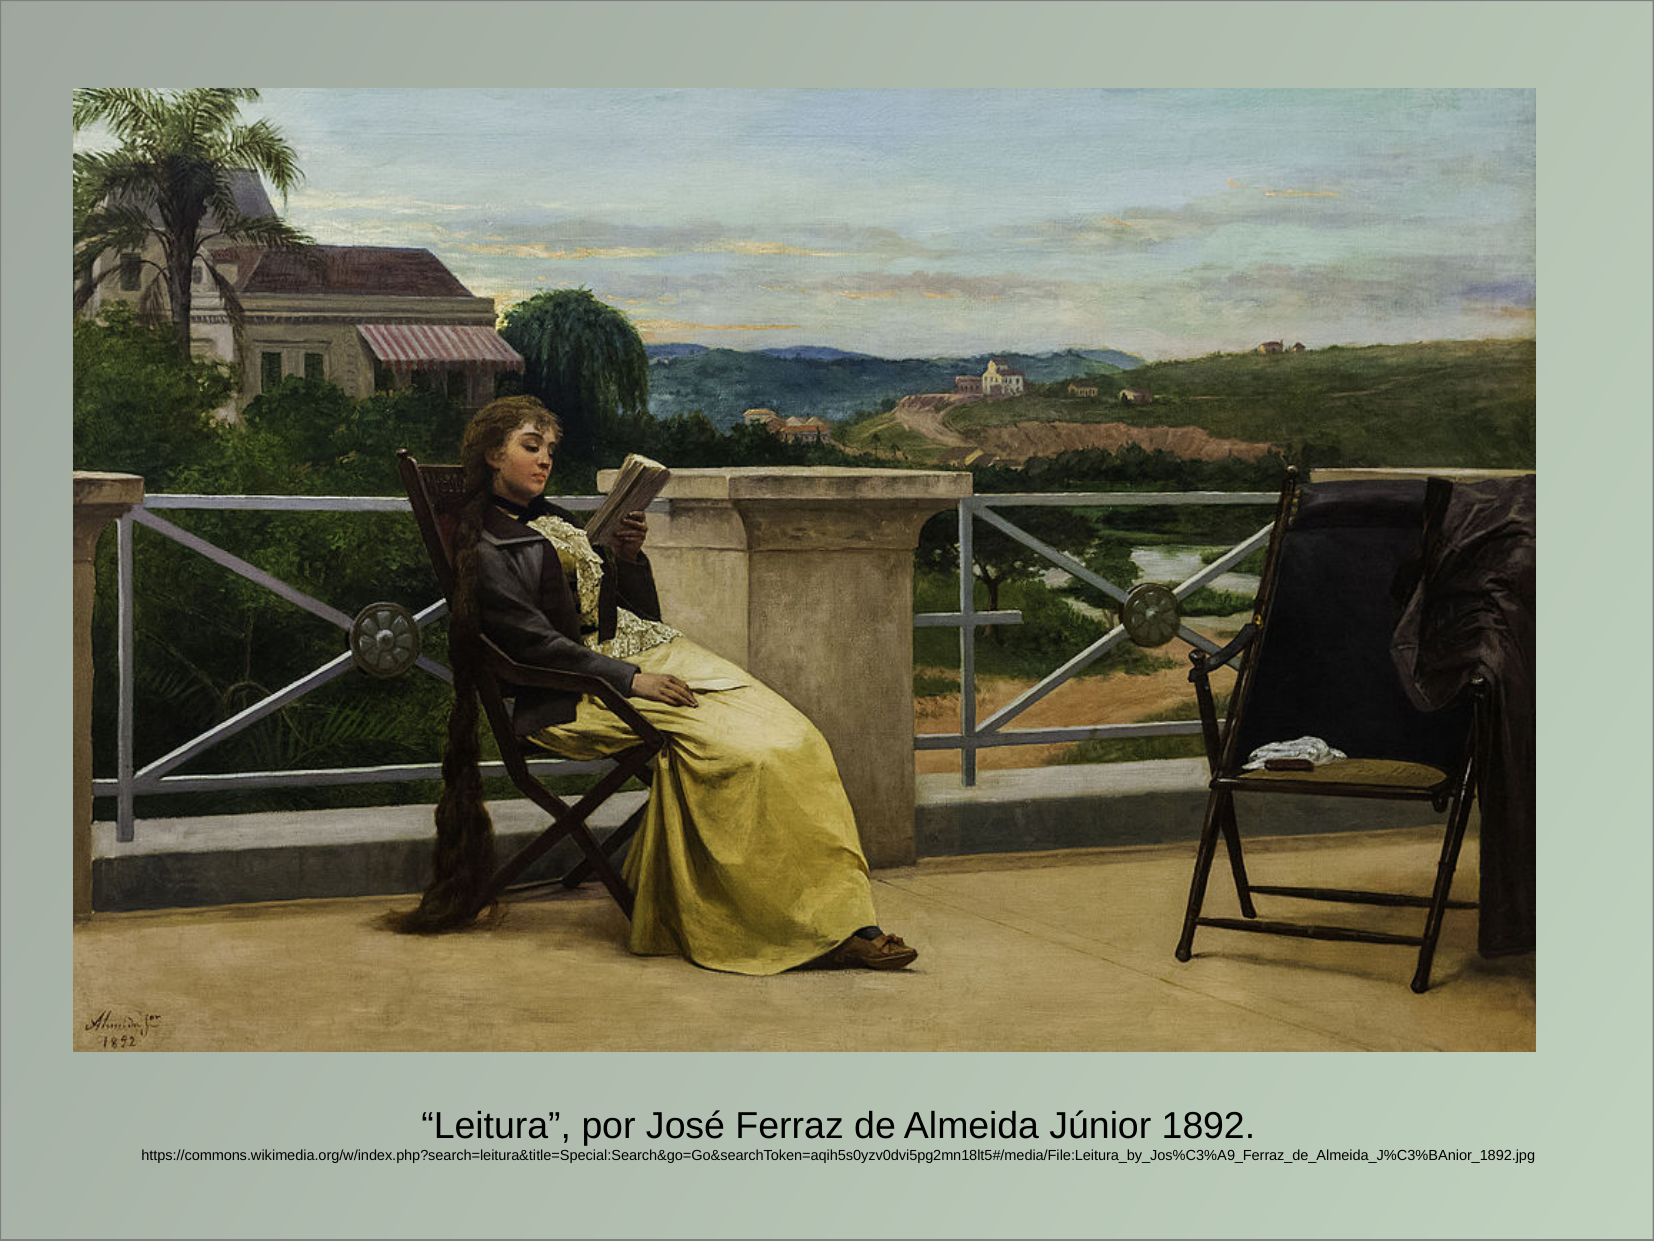

#
“Leitura”, por José Ferraz de Almeida Júnior 1892.
https://commons.wikimedia.org/w/index.php?search=leitura&title=Special:Search&go=Go&searchToken=aqih5s0yzv0dvi5pg2mn18lt5#/media/File:Leitura_by_Jos%C3%A9_Ferraz_de_Almeida_J%C3%BAnior_1892.jpg